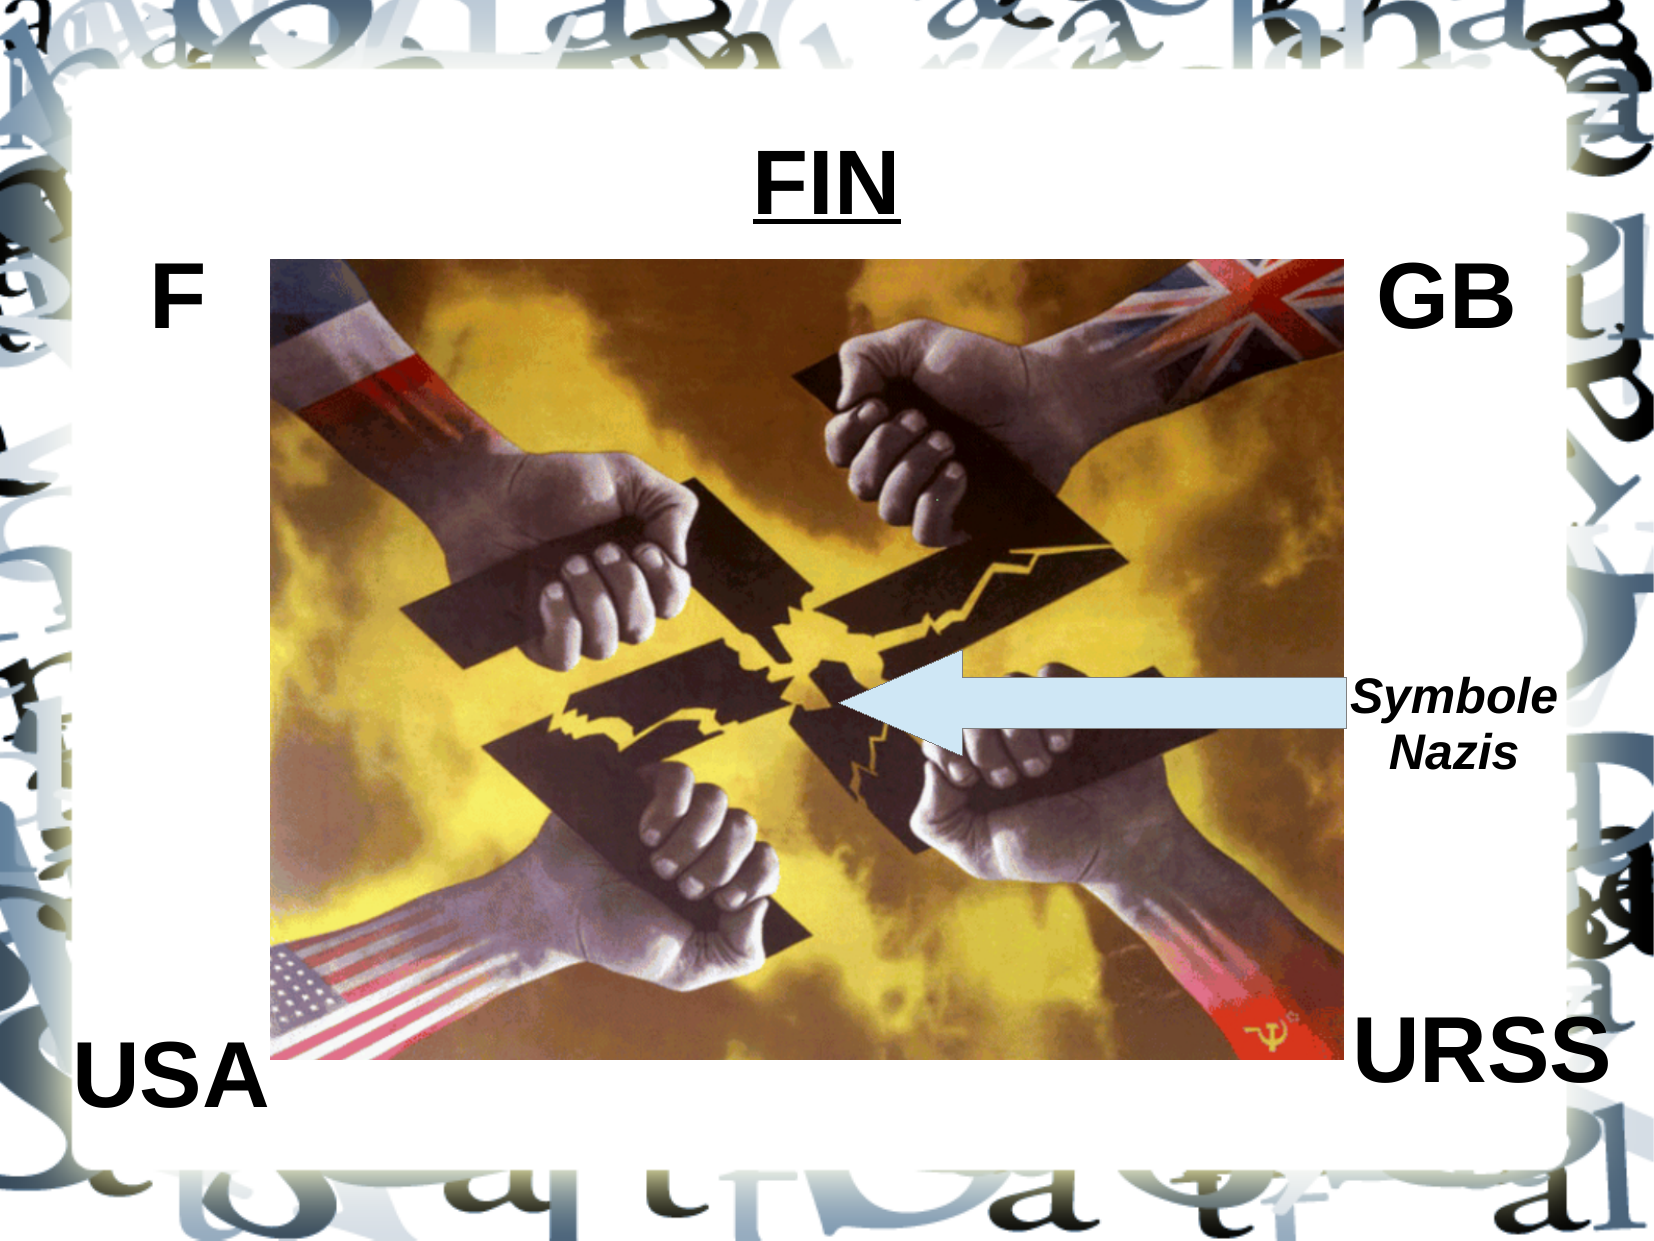

# FIN
F
GB
Symbole Nazis
URSS
USA